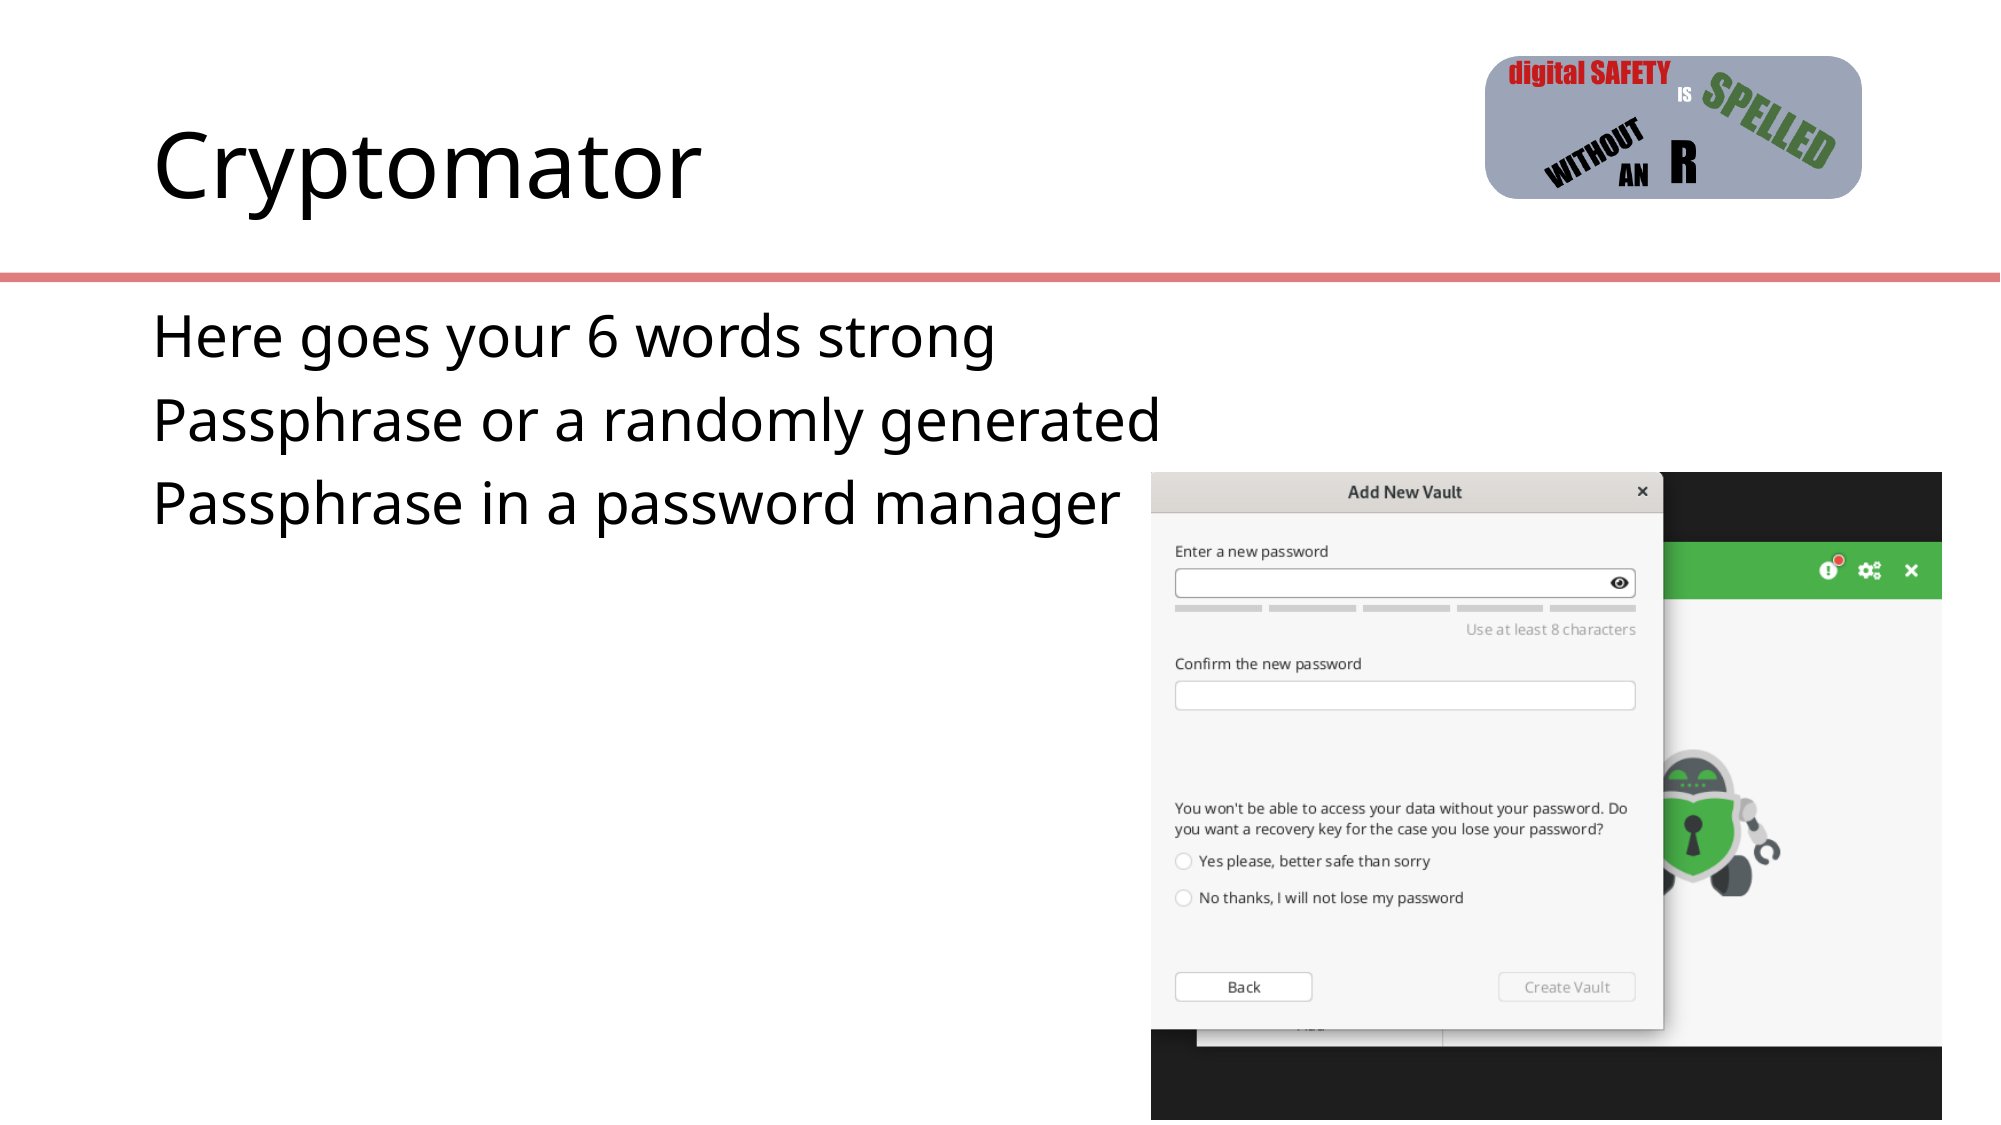

# Cryptomator
Here goes your 6 words strong
Passphrase or a randomly generated
Passphrase in a password manager